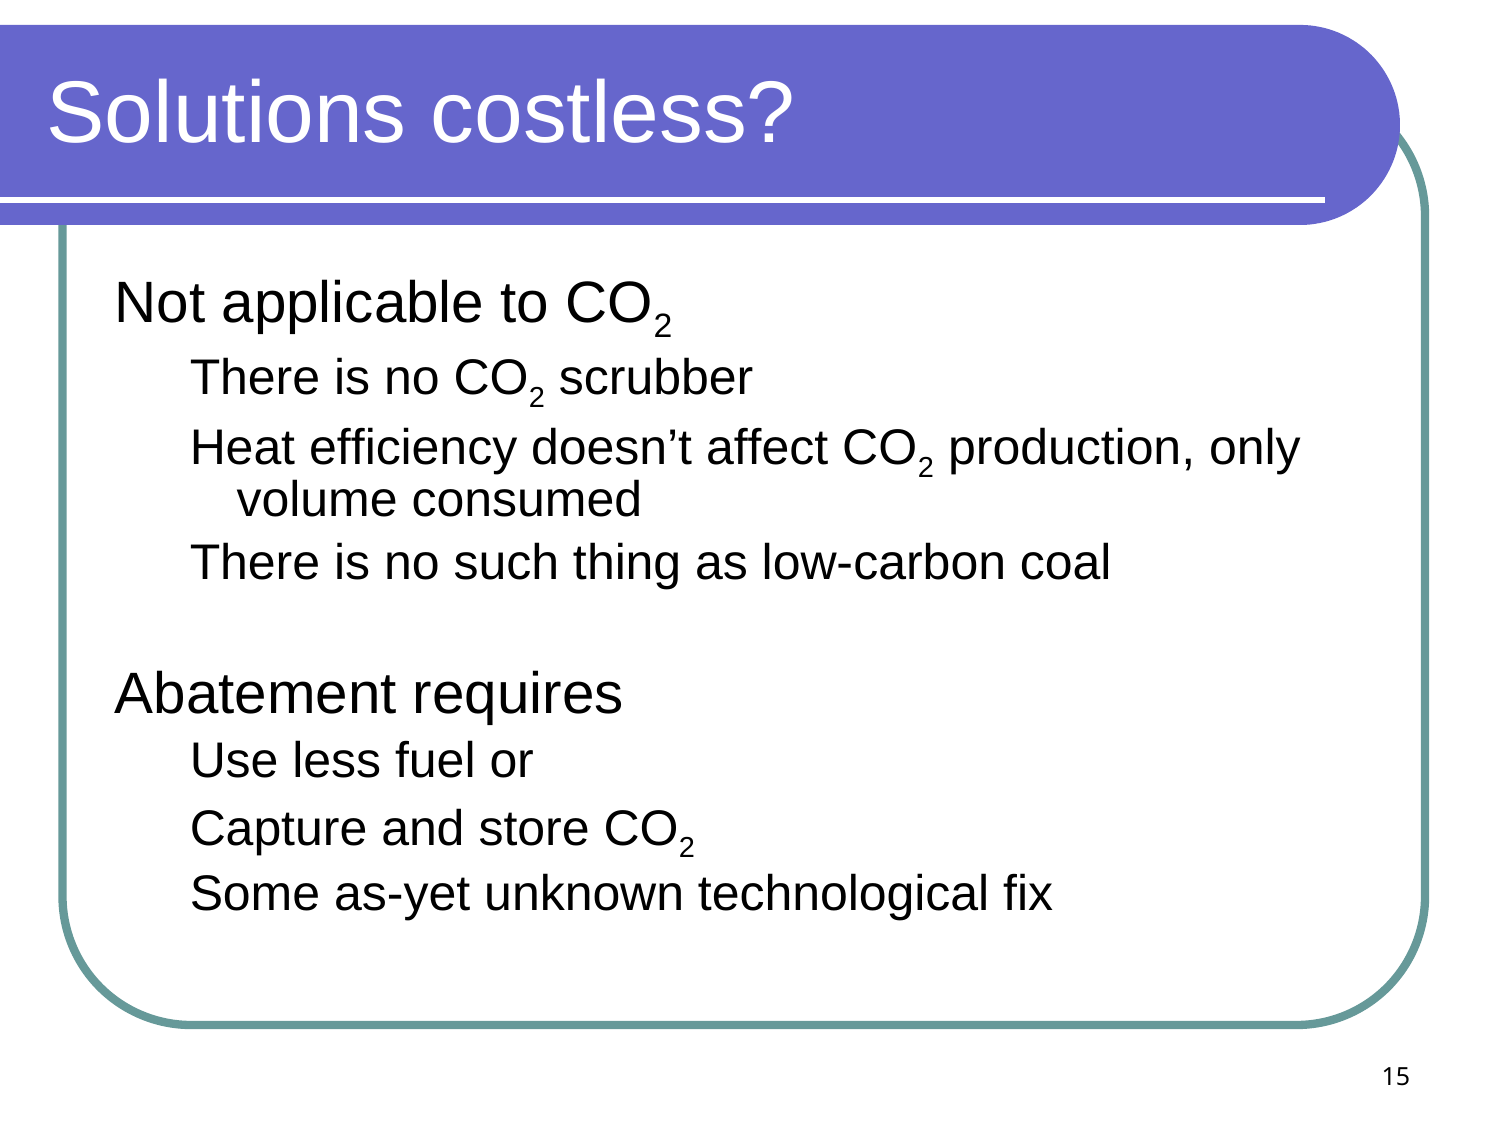

# Solutions costless?
Not applicable to CO2
There is no CO2 scrubber
Heat efficiency doesn’t affect CO2 production, only volume consumed
There is no such thing as low-carbon coal
Abatement requires
Use less fuel or
Capture and store CO2
Some as-yet unknown technological fix
15